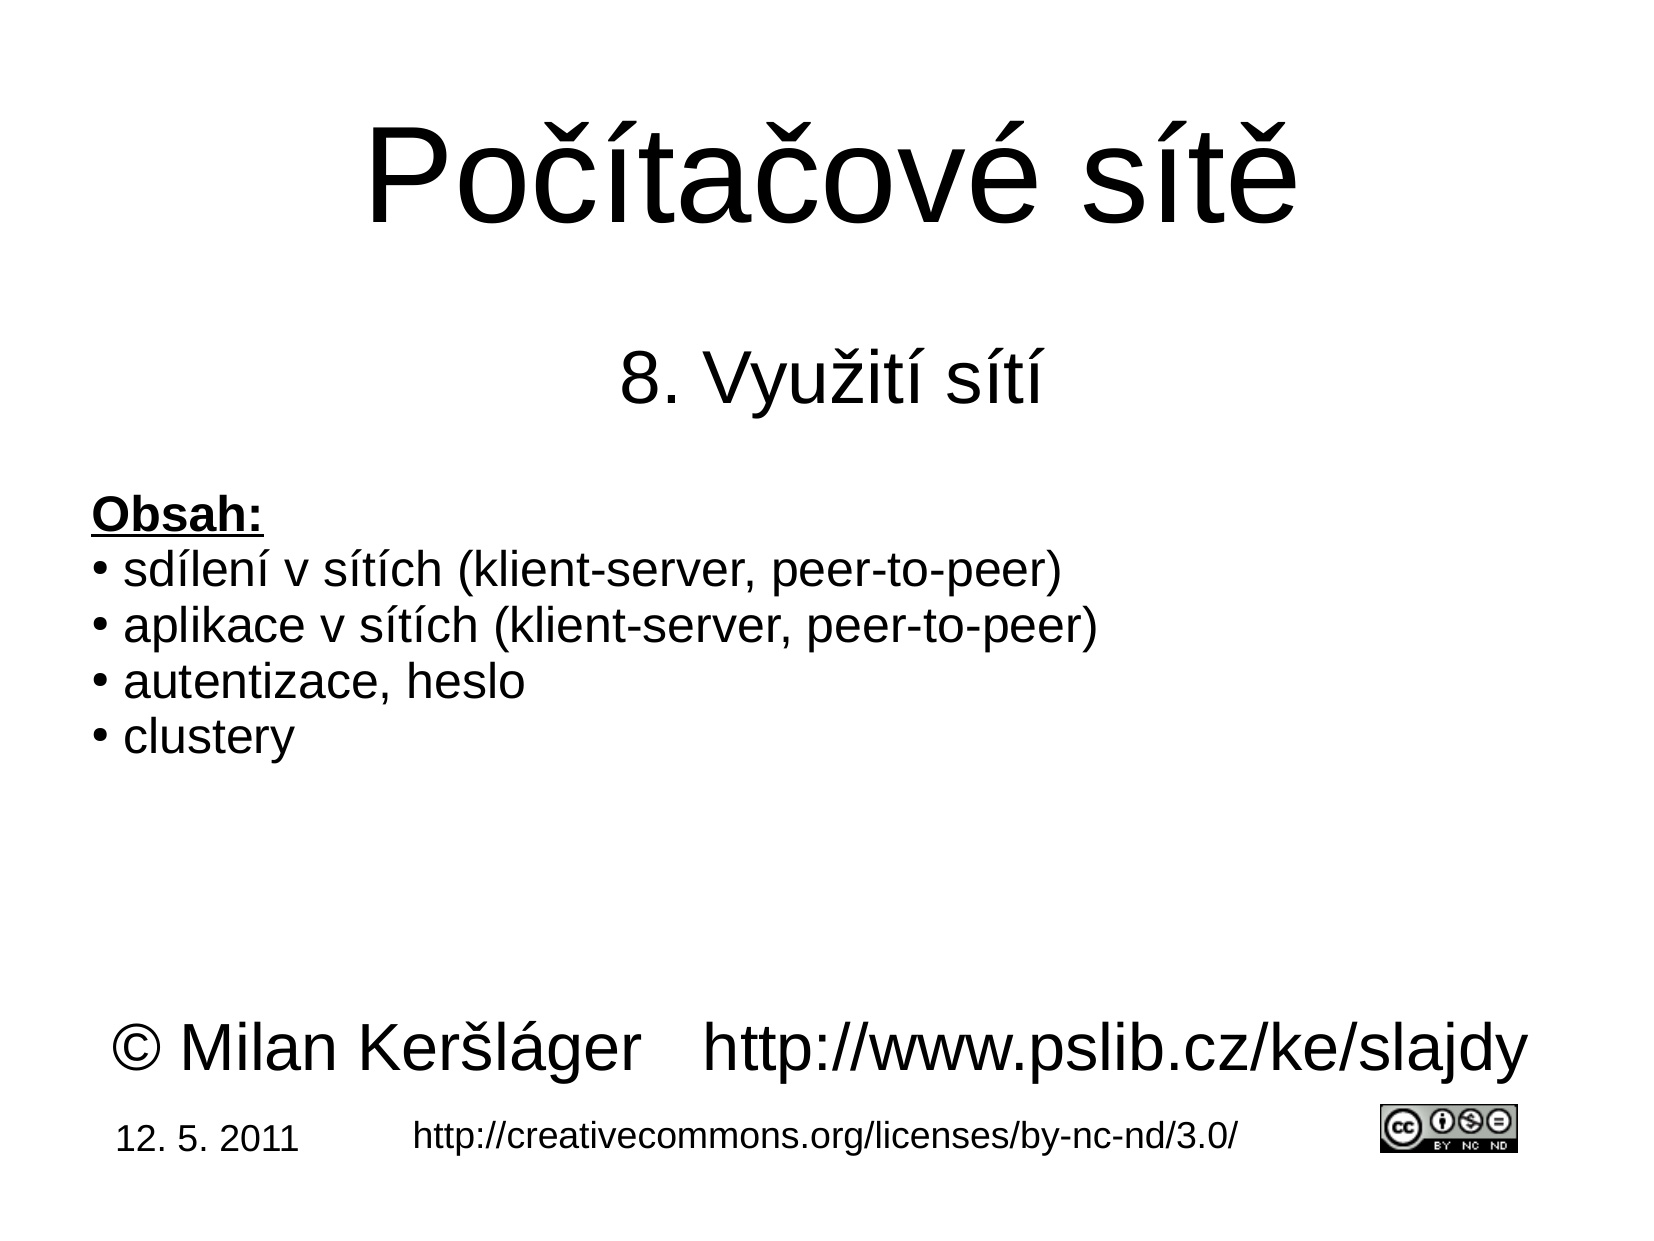

# Počítačové sítě 8. Využití sítí
Obsah:
 sdílení v sítích (klient-server, peer-to-peer)
 aplikace v sítích (klient-server, peer-to-peer)
 autentizace, heslo
 clustery
© Milan Keršláger	http://www.pslib.cz/ke/slajdy
http://creativecommons.org/licenses/by-nc-nd/3.0/
12. 5. 2011